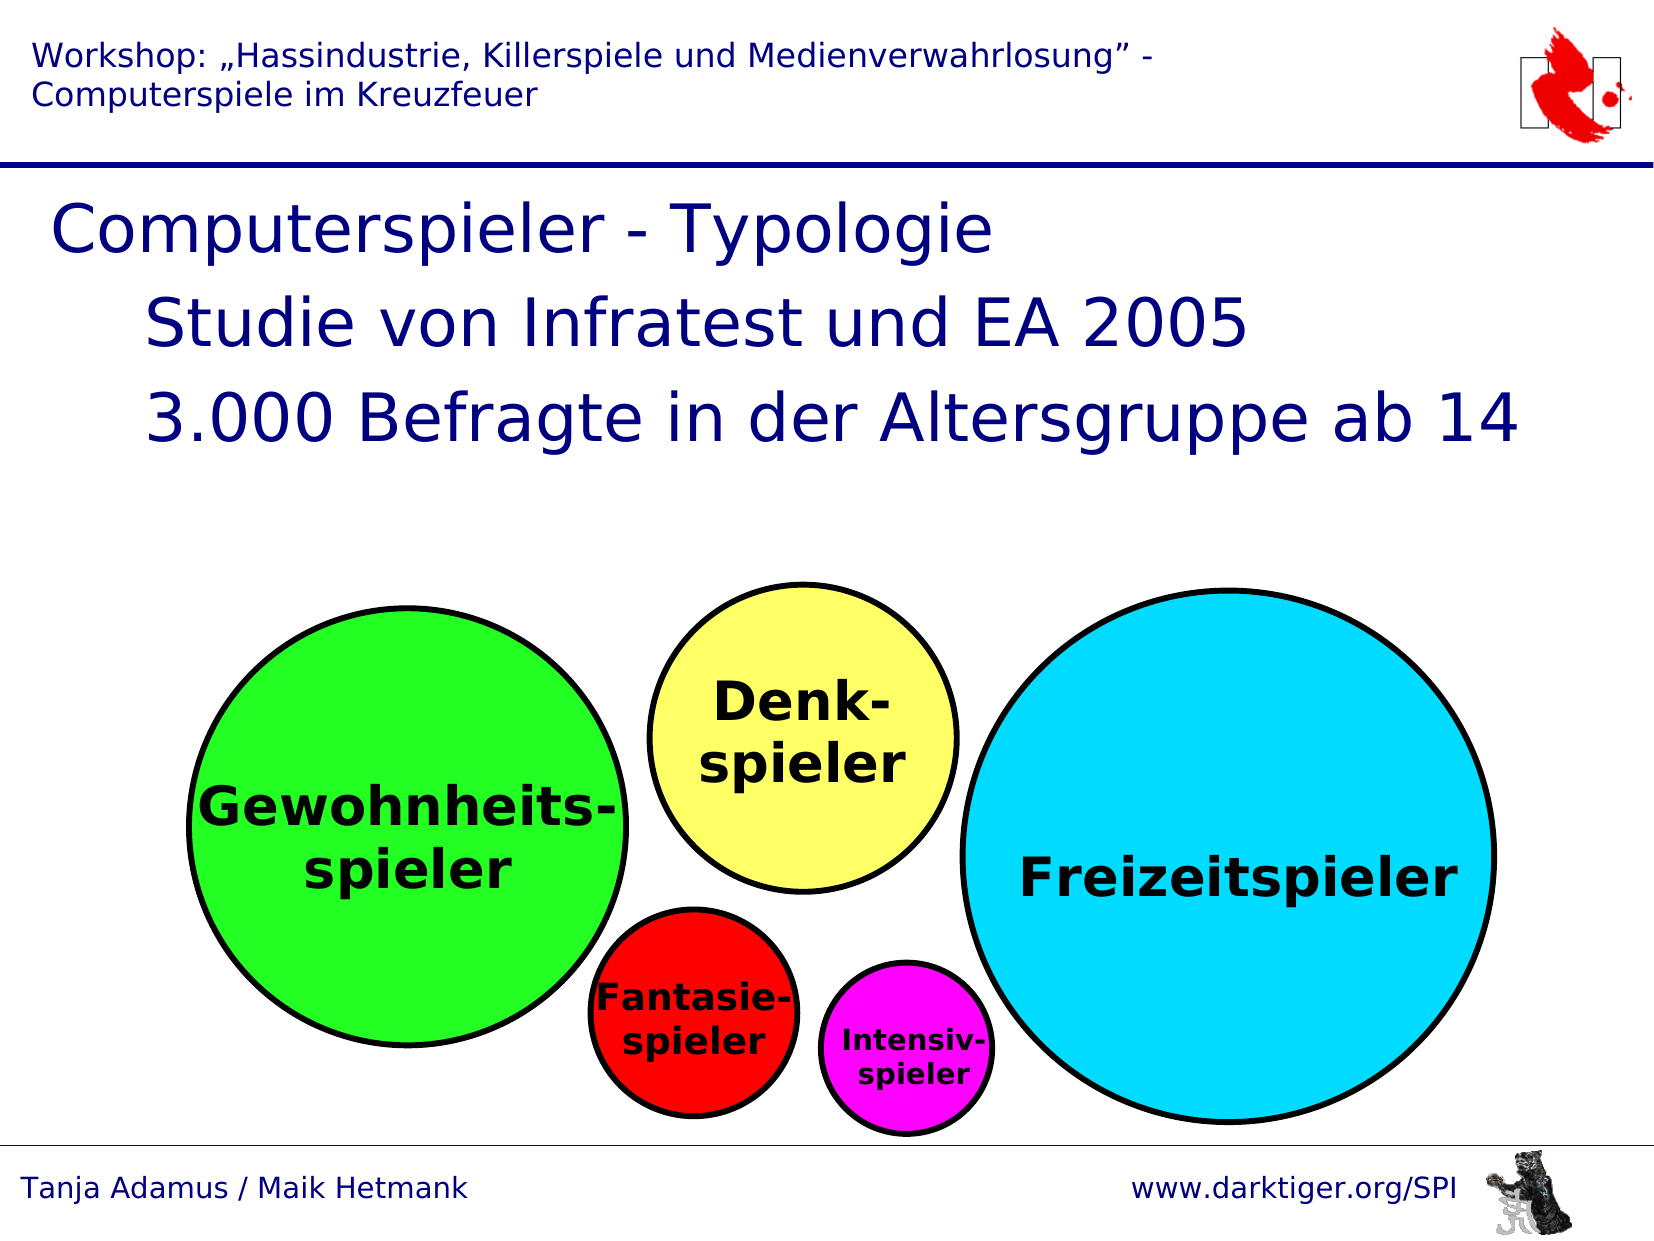

Workshop: „Hassindustrie, Killerspiele und Medienverwahrlosung” - Computerspiele im Kreuzfeuer
Computerspieler - Typologie
Studie von Infratest und EA 2005
3.000 Befragte in der Altersgruppe ab 14
Denk-
spieler
Gewohnheits-
spieler
Freizeitspieler
Fantasie-
spieler
Intensiv-
spieler